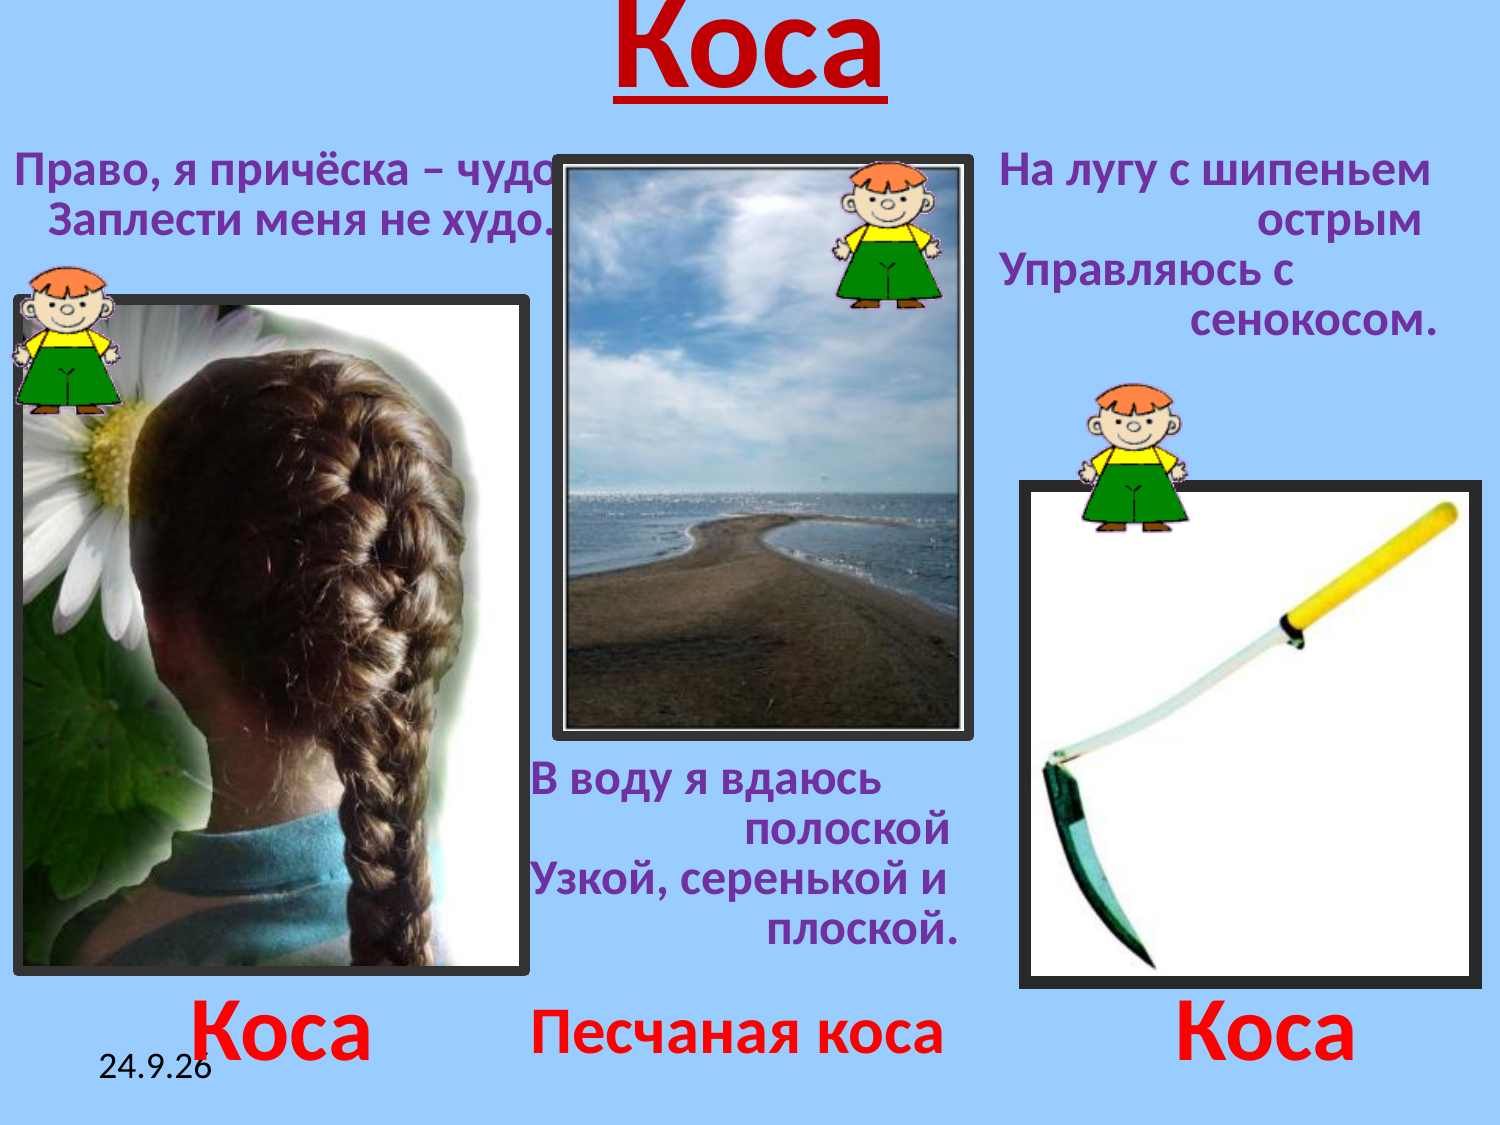

Коса
Право, я причёска – чудо.
 Заплести меня не худо.
На лугу с шипеньем
 острым
Управляюсь с
 сенокосом.
В воду я вдаюсь
 полоской
Узкой, серенькой и
 плоской.
Коса
Коса
Песчаная коса